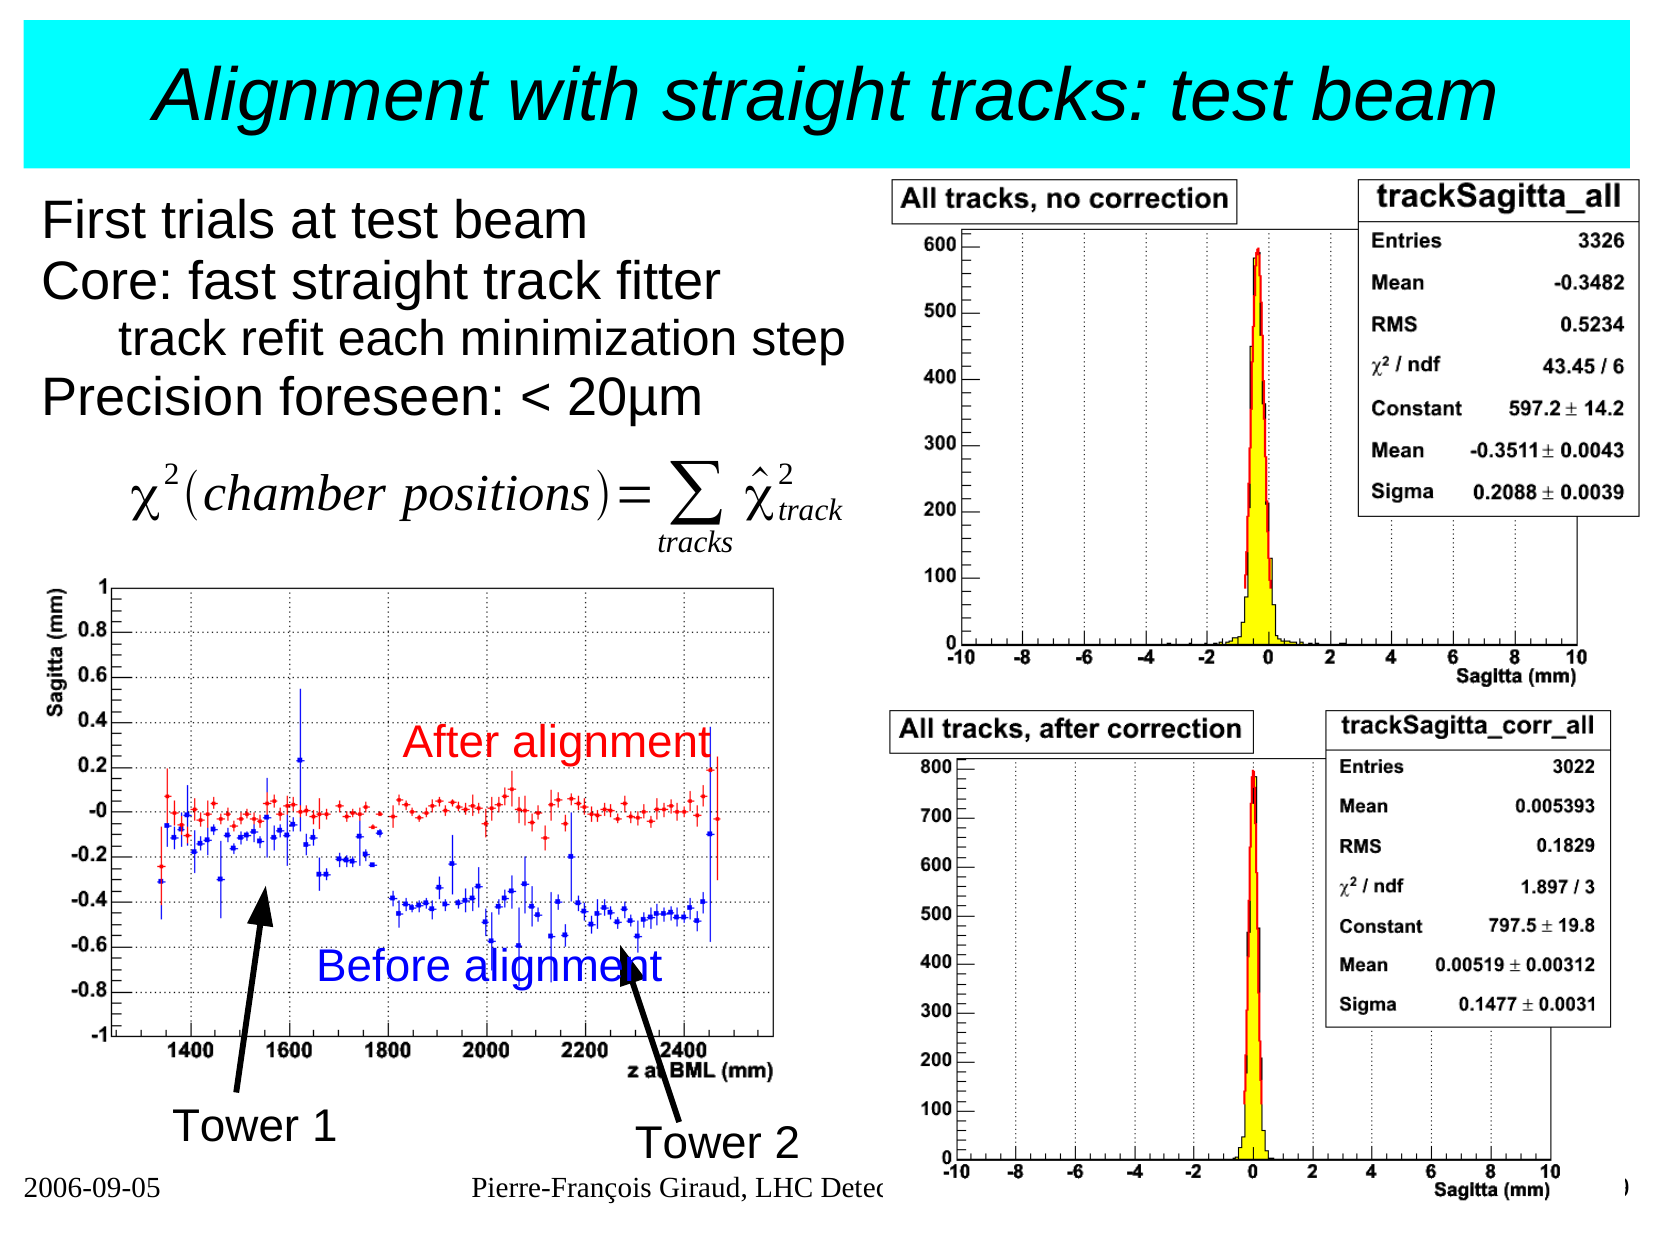

# Alignment with straight tracks: test beam
First trials at test beam
Core: fast straight track fitter
track refit each minimization step
Precision foreseen: < 20µm
After alignment
Before alignment
Tower 1
Tower 2
2006-09-05
Pierre-François Giraud, LHC Detector Alignment Workshop
19